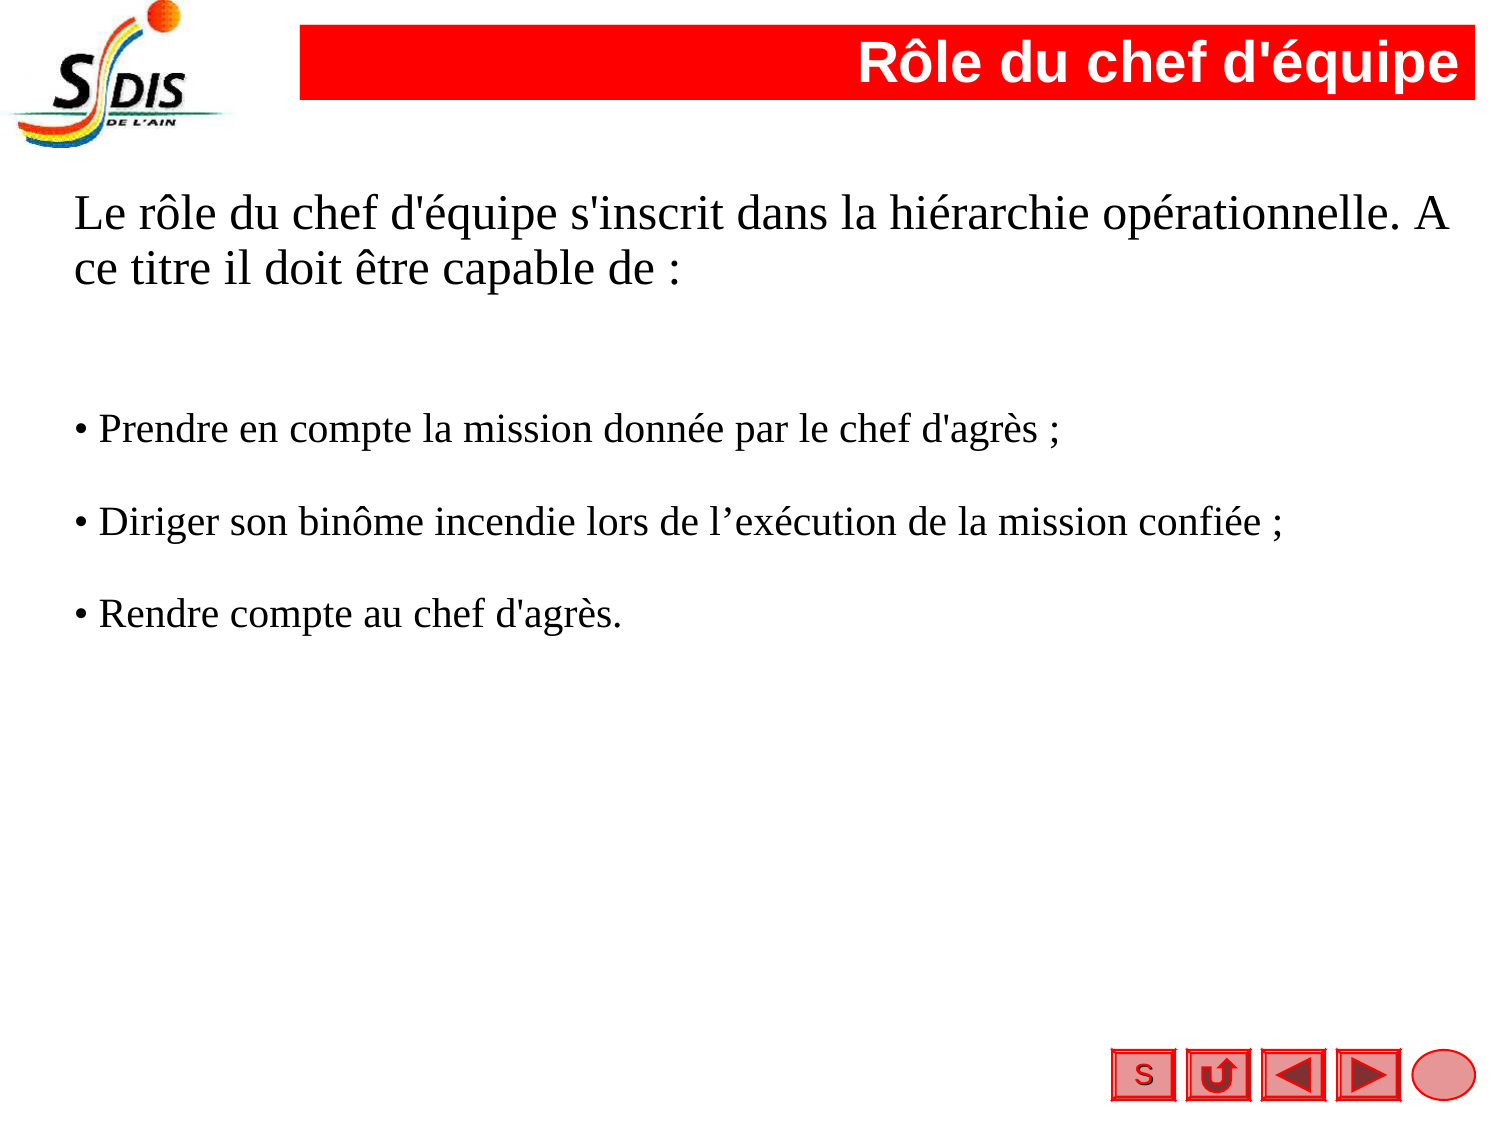

Rôle du chef d'équipe
Le rôle du chef d'équipe s'inscrit dans la hiérarchie opérationnelle. A ce titre il doit être capable de :
 Prendre en compte la mission donnée par le chef d'agrès ;
 Diriger son binôme incendie lors de l’exécution de la mission confiée ;
 Rendre compte au chef d'agrès.